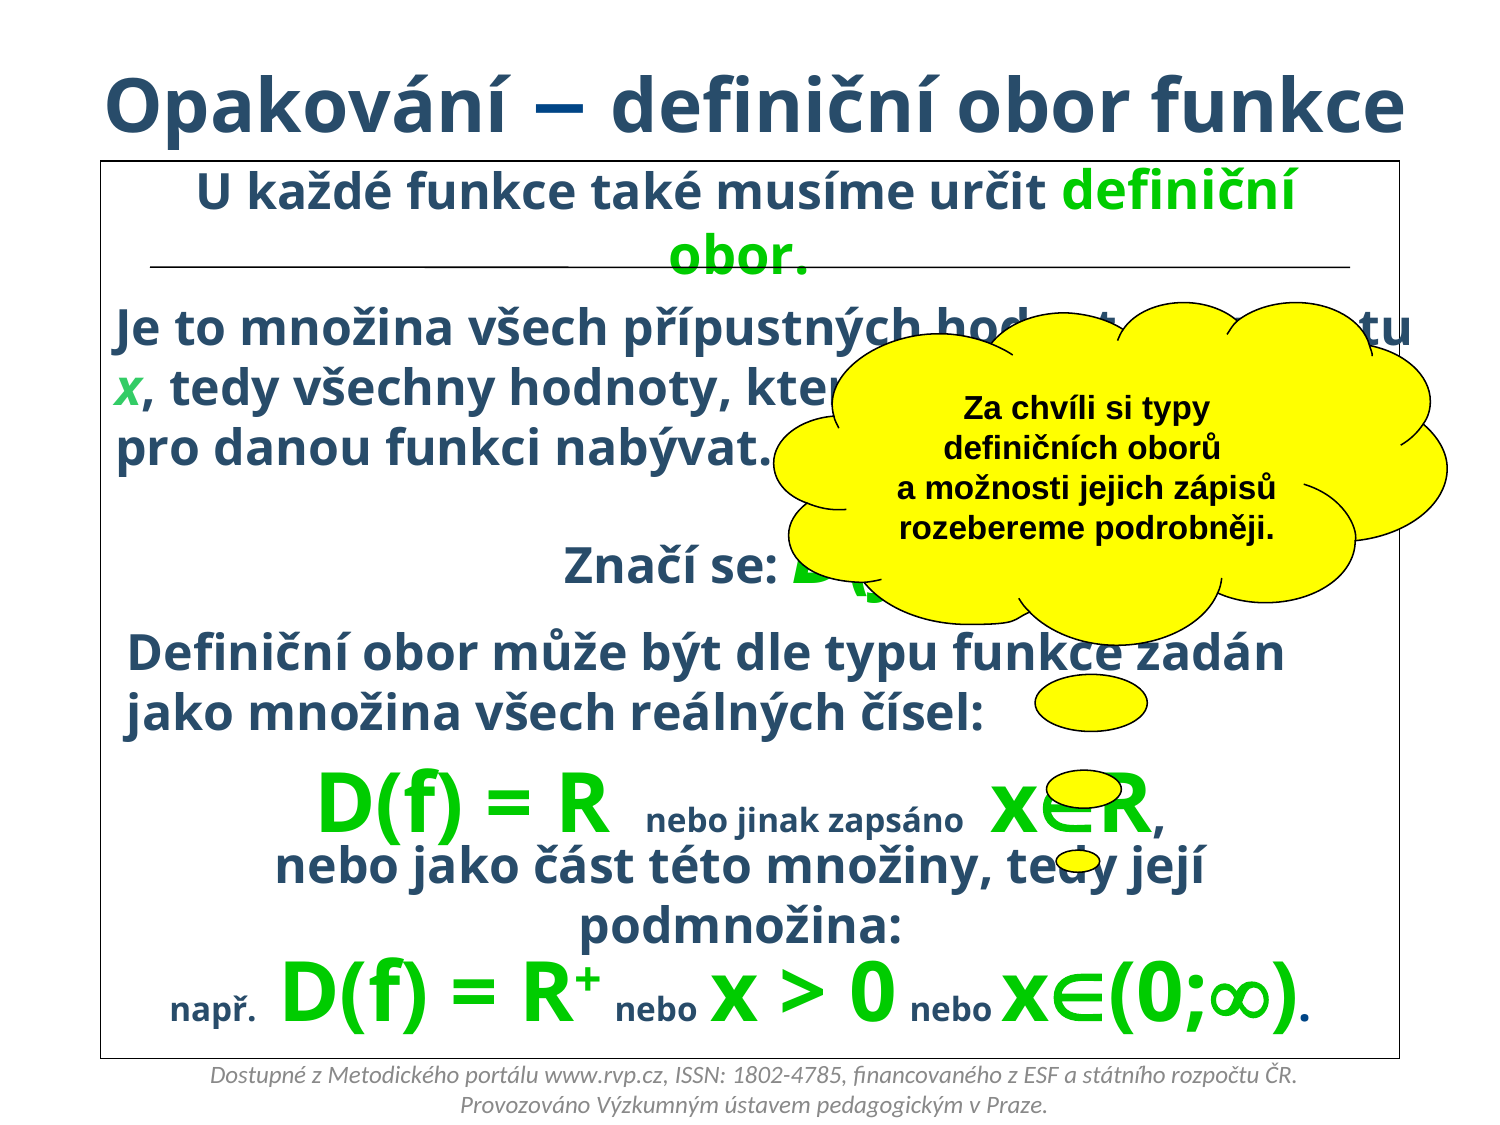

# Opakování − definiční obor funkce
U každé funkce také musíme určit definiční obor.
Za chvíli si typy definičních oborů
a možnosti jejich zápisů rozebereme podrobněji.
Je to množina všech přípustných hodnot argumentu x, tedy všechny hodnoty, kterých může proměnná x
pro danou funkci nabývat.
Značí se: D(f)‏
Definiční obor může být dle typu funkce zadán jako množina všech reálných čísel:
D(f) = R nebo jinak zapsáno xR,
nebo jako část této množiny, tedy její podmnožina:
např. D(f) = R+ nebo x > 0 nebo x(0;)‏.